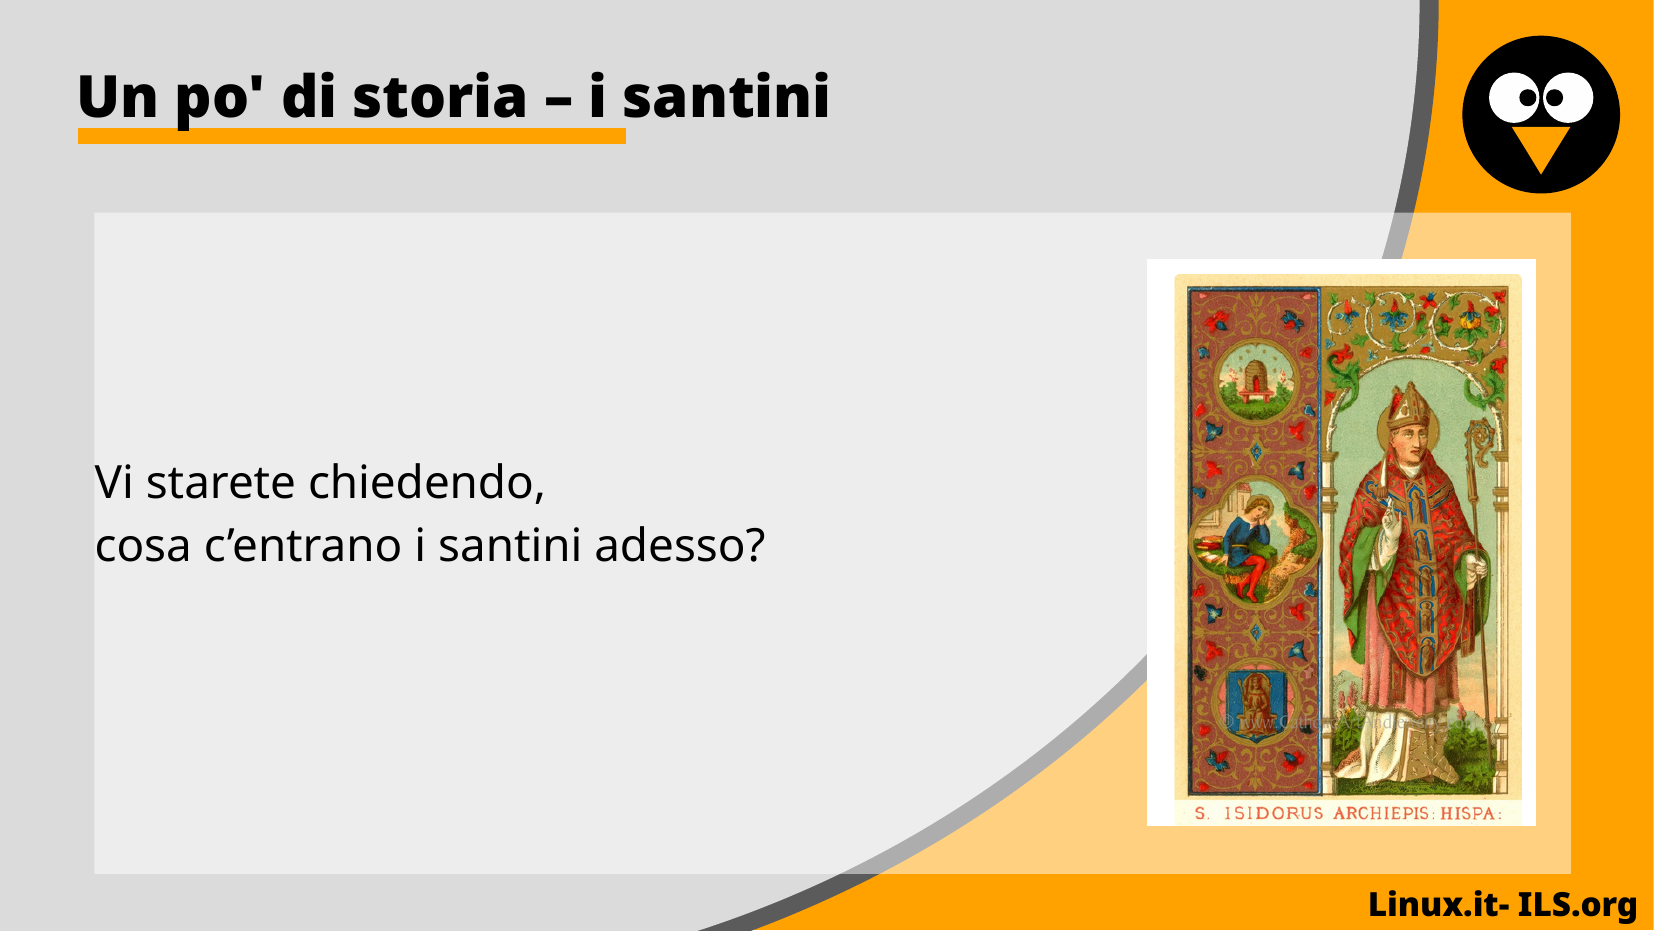

# Un po' di storia – i santini
Vi starete chiedendo,
cosa c’entrano i santini adesso?
Linux.it- ILS.org